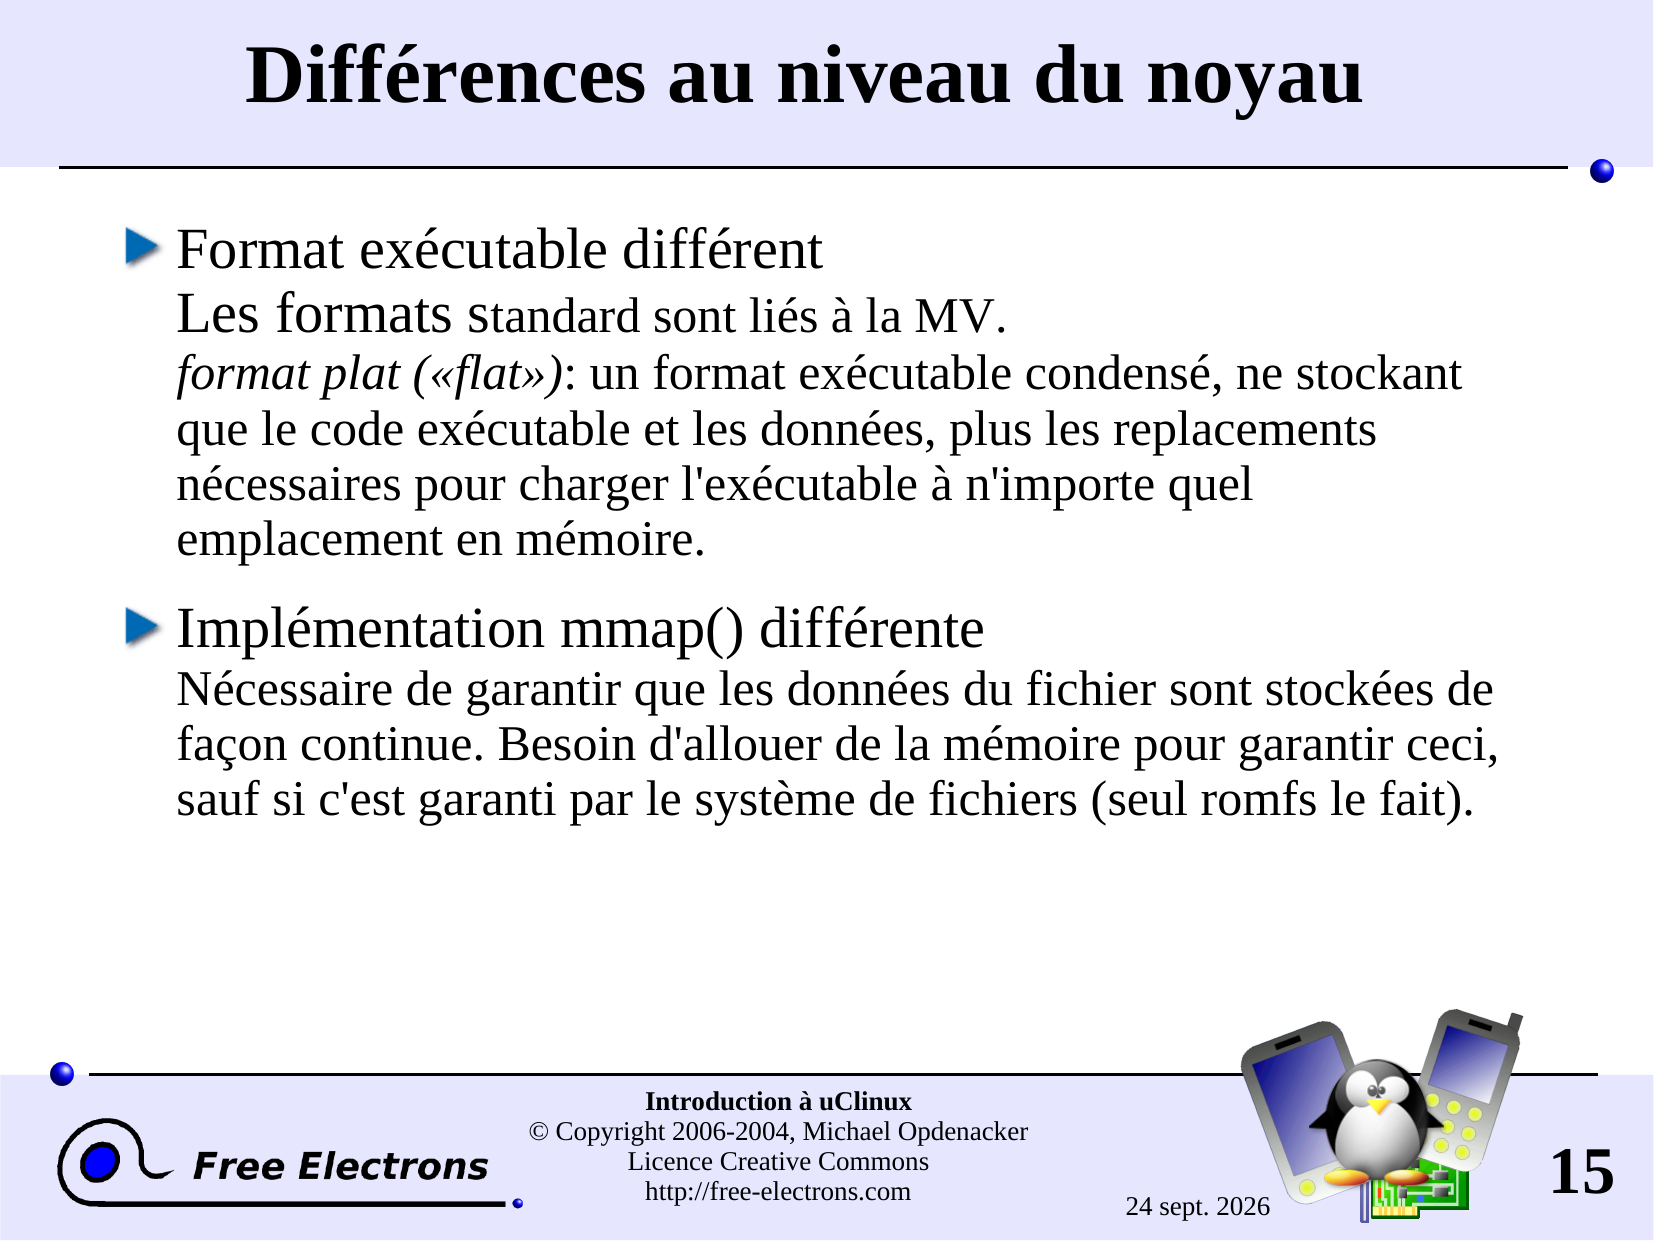

# Différences au niveau du noyau
Format exécutable différent
Les formats standard sont liés à la MV.
format plat («flat»): un format exécutable condensé, ne stockant que le code exécutable et les données, plus les replacements nécessaires pour charger l'exécutable à n'importe quel emplacement en mémoire.
Implémentation mmap() différente
Nécessaire de garantir que les données du fichier sont stockées de façon continue. Besoin d'allouer de la mémoire pour garantir ceci, sauf si c'est garanti par le système de fichiers (seul romfs le fait).